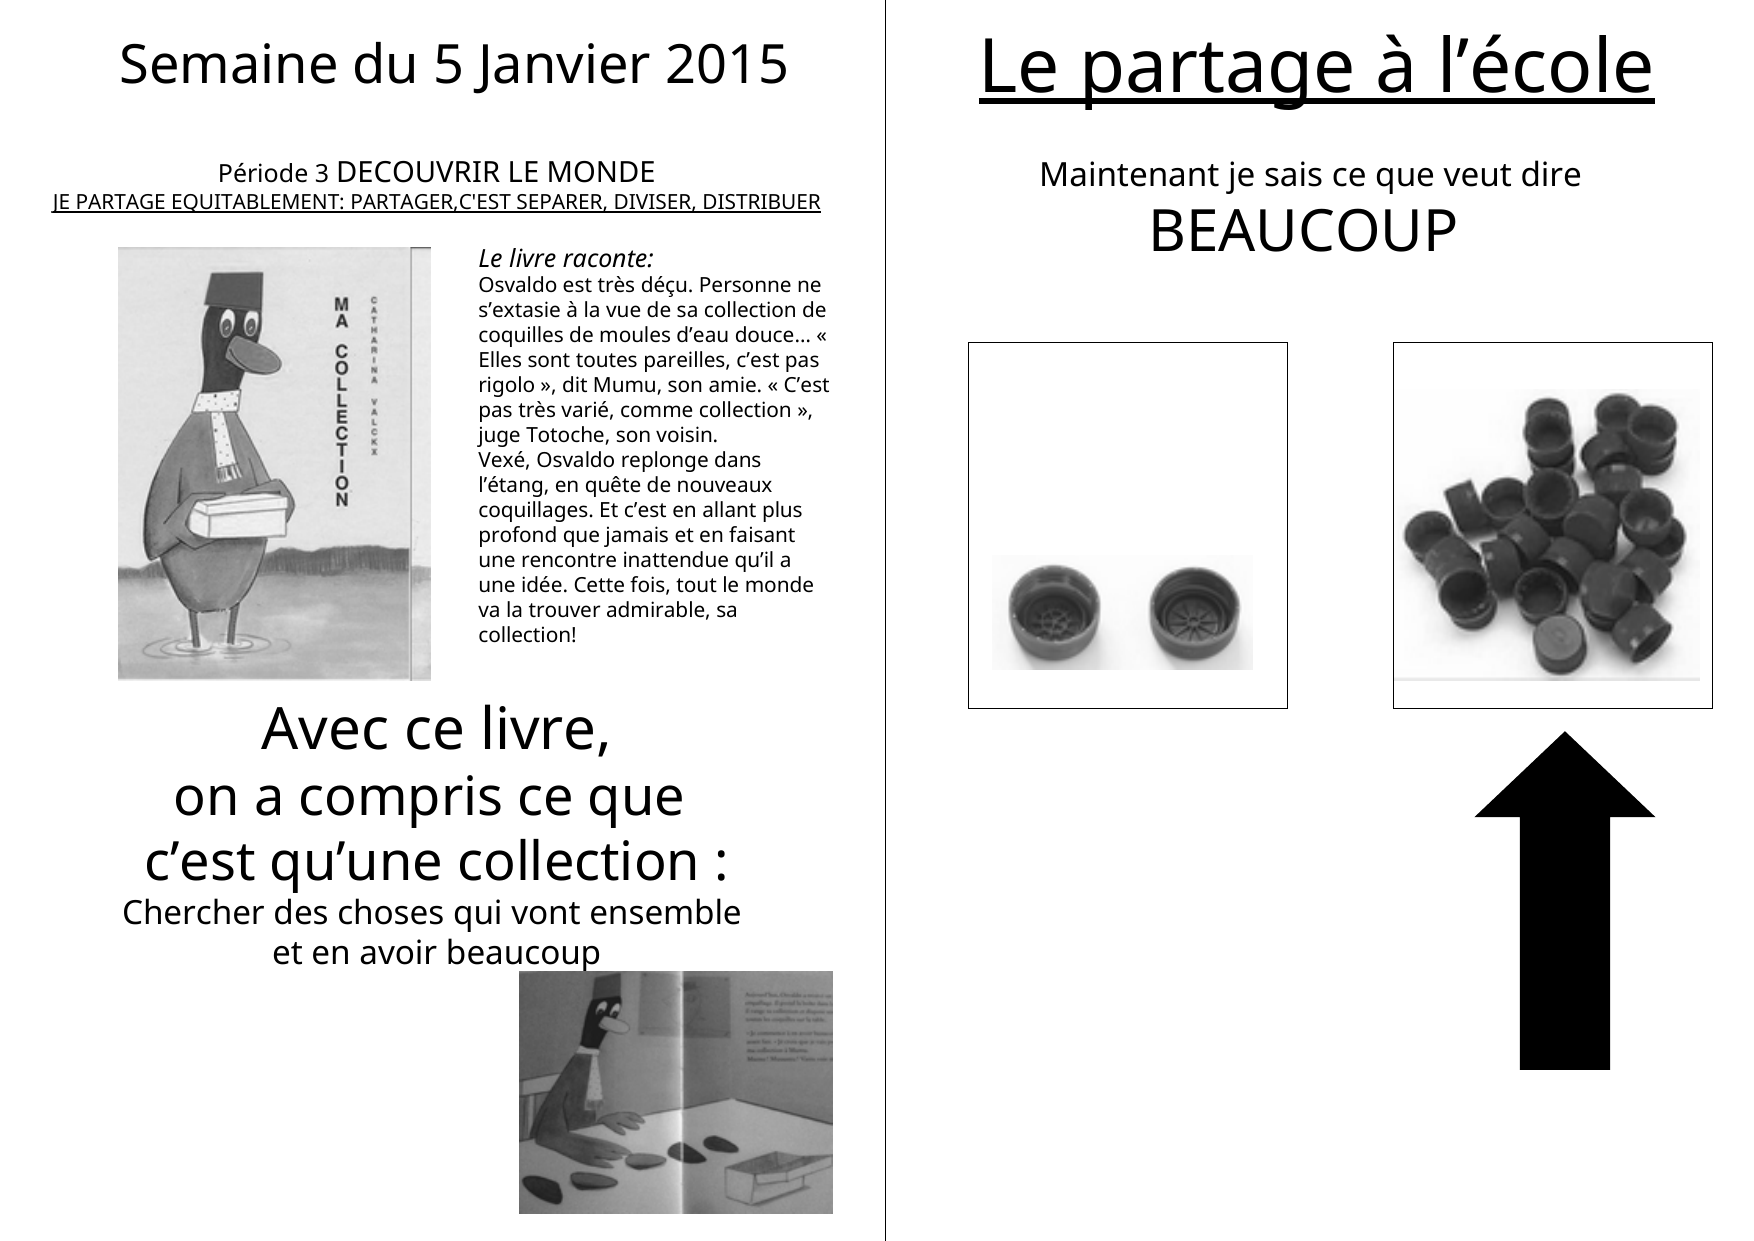

Le partage à l’école
Semaine du 5 Janvier 2015
Période 3 DECOUVRIR LE MONDE
JE PARTAGE EQUITABLEMENT: PARTAGER,C'EST SEPARER, DIVISER, DISTRIBUER
Maintenant je sais ce que veut dire
BEAUCOUP
Le livre raconte:
Osvaldo est très déçu. Personne ne s’extasie à la vue de sa collection de coquilles de moules d’eau douce… « Elles sont toutes pareilles, c’est pas rigolo », dit Mumu, son amie. « C’est pas très varié, comme collection », juge Totoche, son voisin.
Vexé, Osvaldo replonge dans l’étang, en quête de nouveaux coquillages. Et c’est en allant plus profond que jamais et en faisant une rencontre inattendue qu’il a une idée. Cette fois, tout le monde va la trouver admirable, sa collection!
Avec ce livre,
on a compris ce que
c’est qu’une collection :
Chercher des choses qui vont ensemble
et en avoir beaucoup